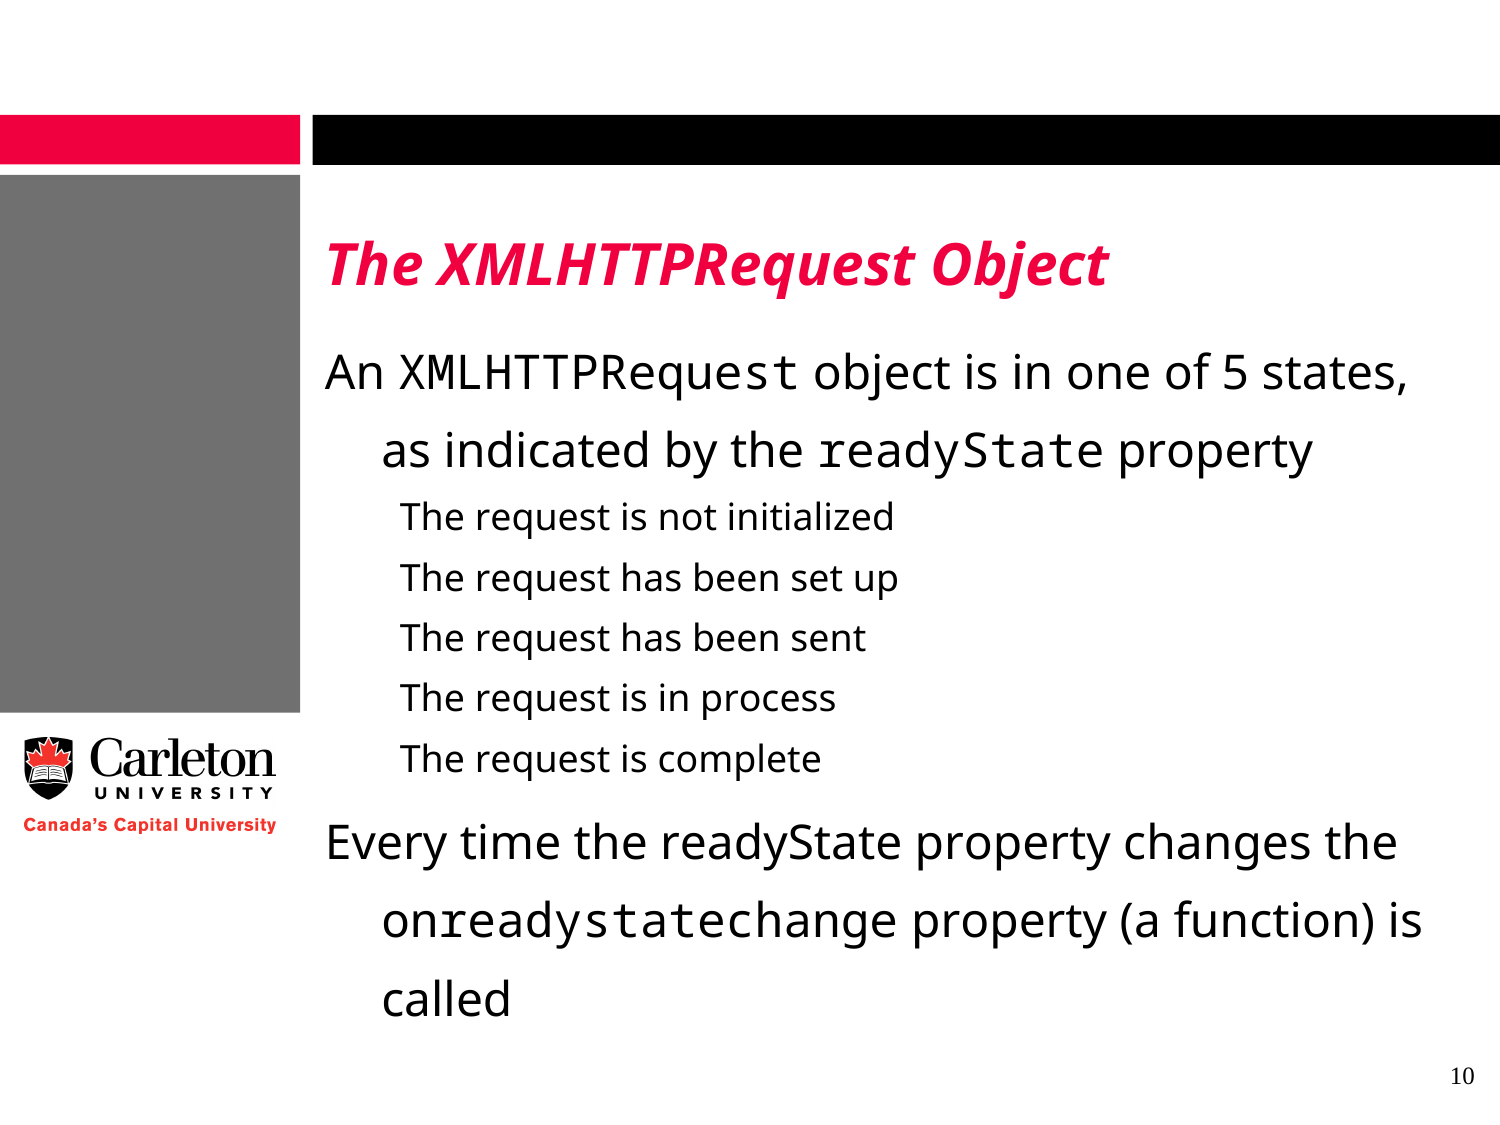

# The XMLHTTPRequest Object
An XMLHTTPRequest object is in one of 5 states, as indicated by the readyState property
The request is not initialized
The request has been set up
The request has been sent
The request is in process
The request is complete
Every time the readyState property changes the onreadystatechange property (a function) is called
10